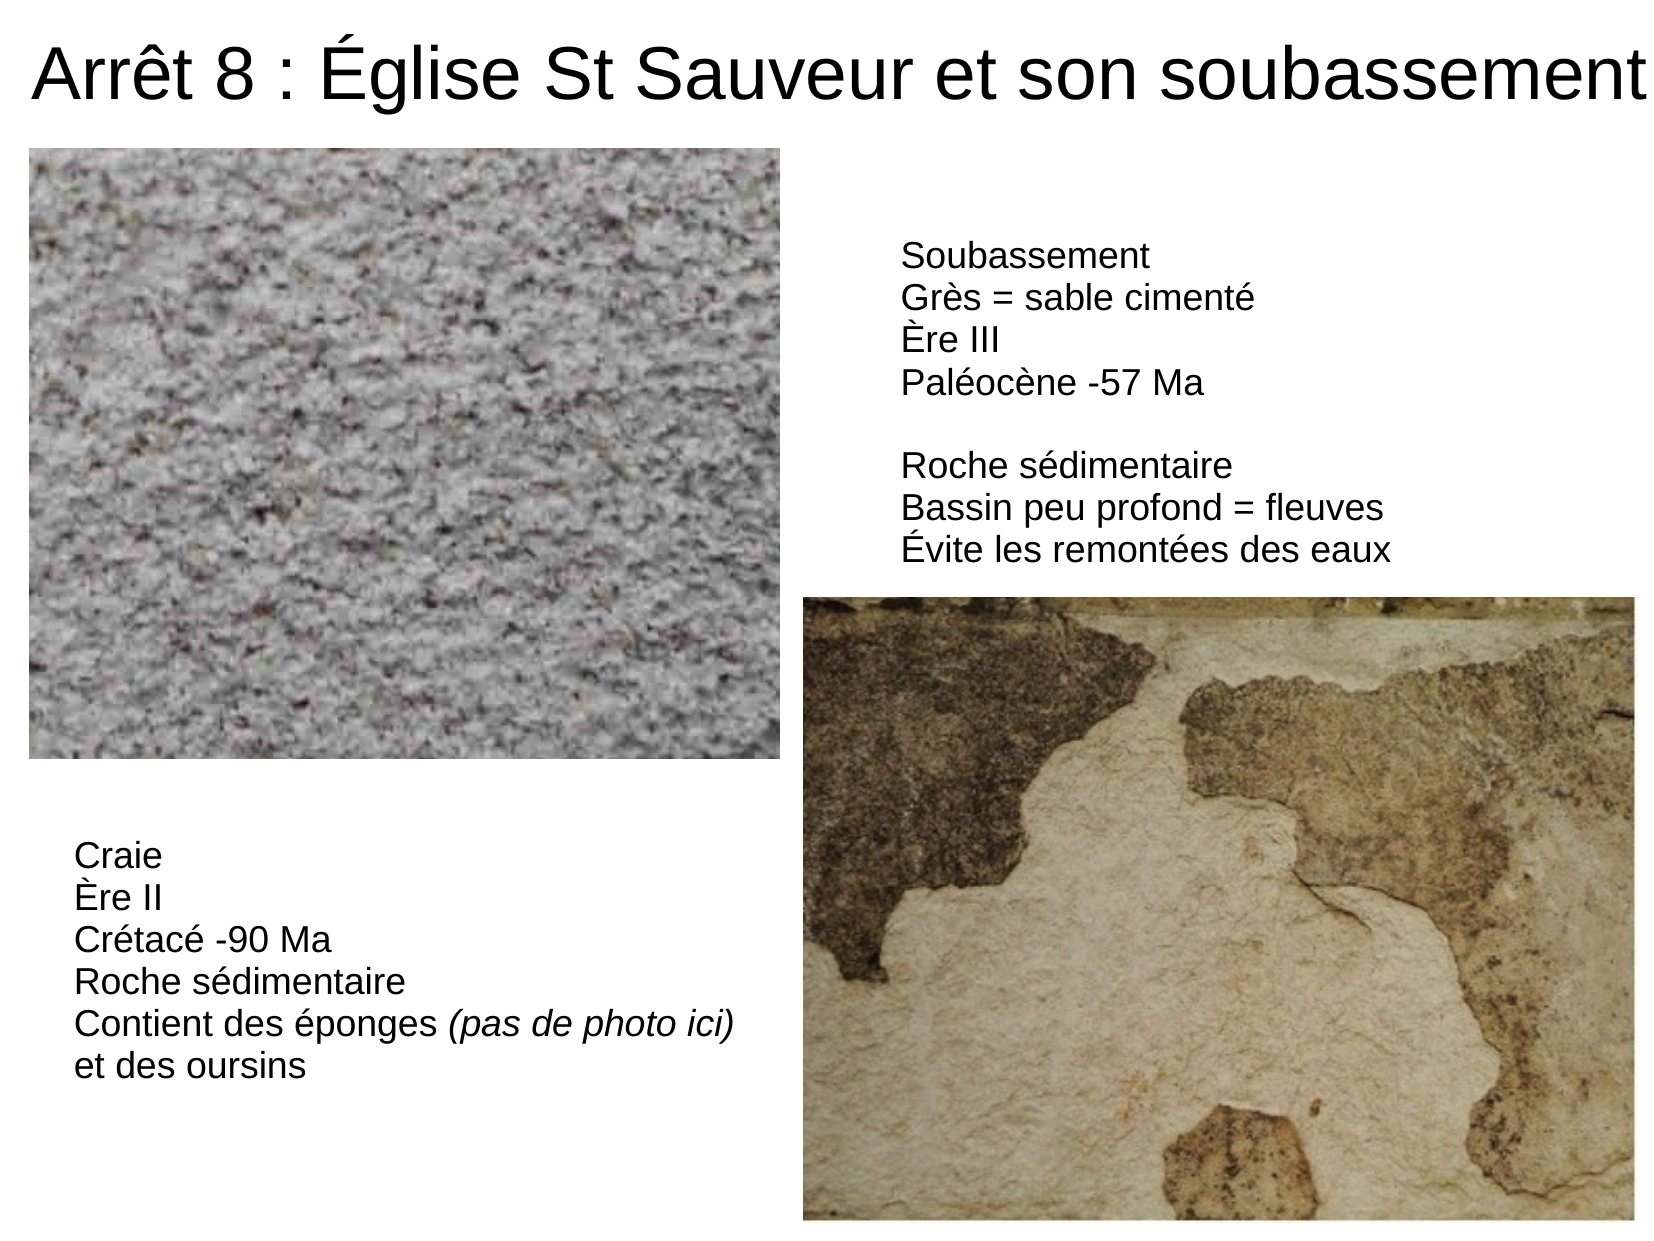

# Arrêt 8 : Église St Sauveur et son soubassement
Soubassement
Grès = sable cimenté
Ère III
Paléocène -57 Ma
Roche sédimentaire
Bassin peu profond = fleuves
Évite les remontées des eaux
Craie
Ère II
Crétacé -90 Ma
Roche sédimentaire
Contient des éponges (pas de photo ici) et des oursins